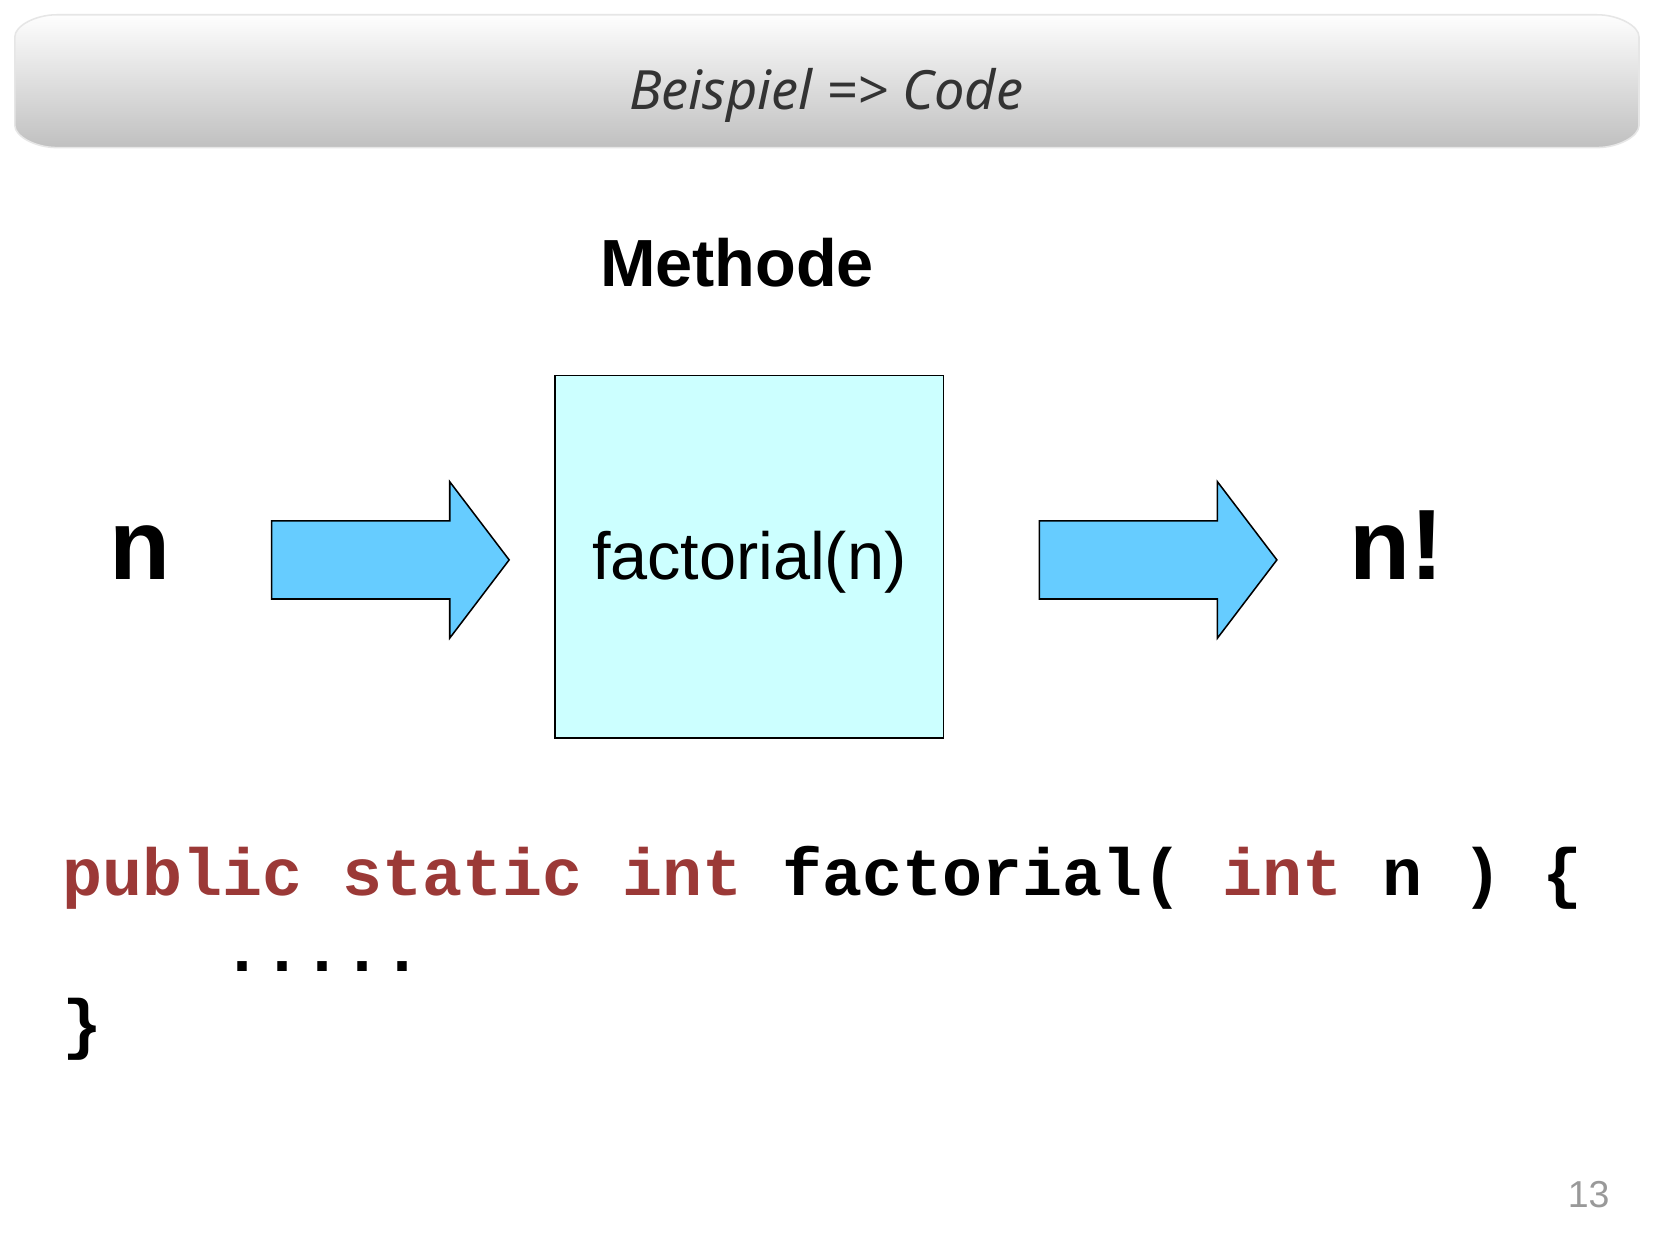

# Beispiel => Code
 Methode
factorial(n)
n
n!
public static int factorial( int n ) {
 .....
}